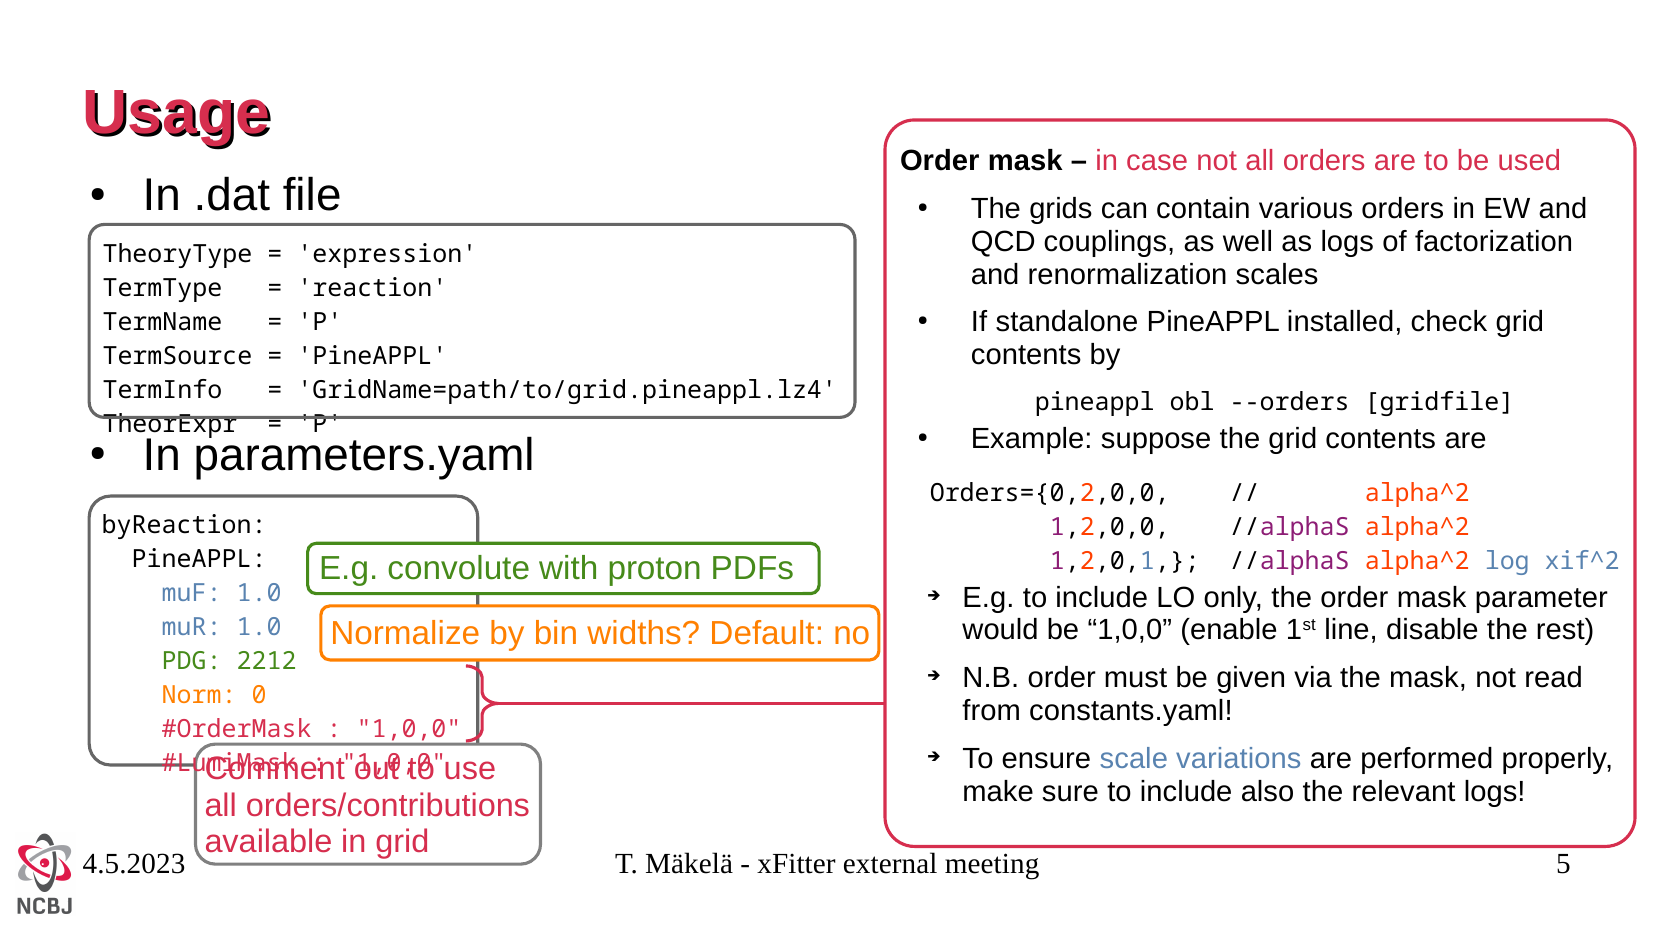

Usage
# Order mask – in case not all orders are to be used
The grids can contain various orders in EW and QCD couplings, as well as logs of factorization and renormalization scales
If standalone PineAPPL installed, check grid contents by
Example: suppose the grid contents are
In .dat file
 TheoryType = 'expression'
 TermType = 'reaction'
 TermName = 'P'
 TermSource = 'PineAPPL'
 TermInfo = 'GridName=path/to/grid.pineappl.lz4'
 TheorExpr = 'P'
pineappl obl --orders [gridfile]
In parameters.yaml
Orders={0,2,0,0, // alpha^2
 1,2,0,0, //alphaS alpha^2
 1,2,0,1,}; //alphaS alpha^2 log xif^2
byReaction:
 PineAPPL:
 muF: 1.0
 muR: 1.0
 PDG: 2212
 Norm: 0
 #OrderMask : "1,0,0"
 #LumiMask : "1,0,0"
E.g. convolute with proton PDFs
E.g. to include LO only, the order mask parameter would be “1,0,0” (enable 1st line, disable the rest)
N.B. order must be given via the mask, not read from constants.yaml!
To ensure scale variations are performed properly, make sure to include also the relevant logs!
Normalize by bin widths? Default: no
Comment out to use all orders/contributions available in grid
4.5.2023
T. Mäkelä - xFitter external meeting
5